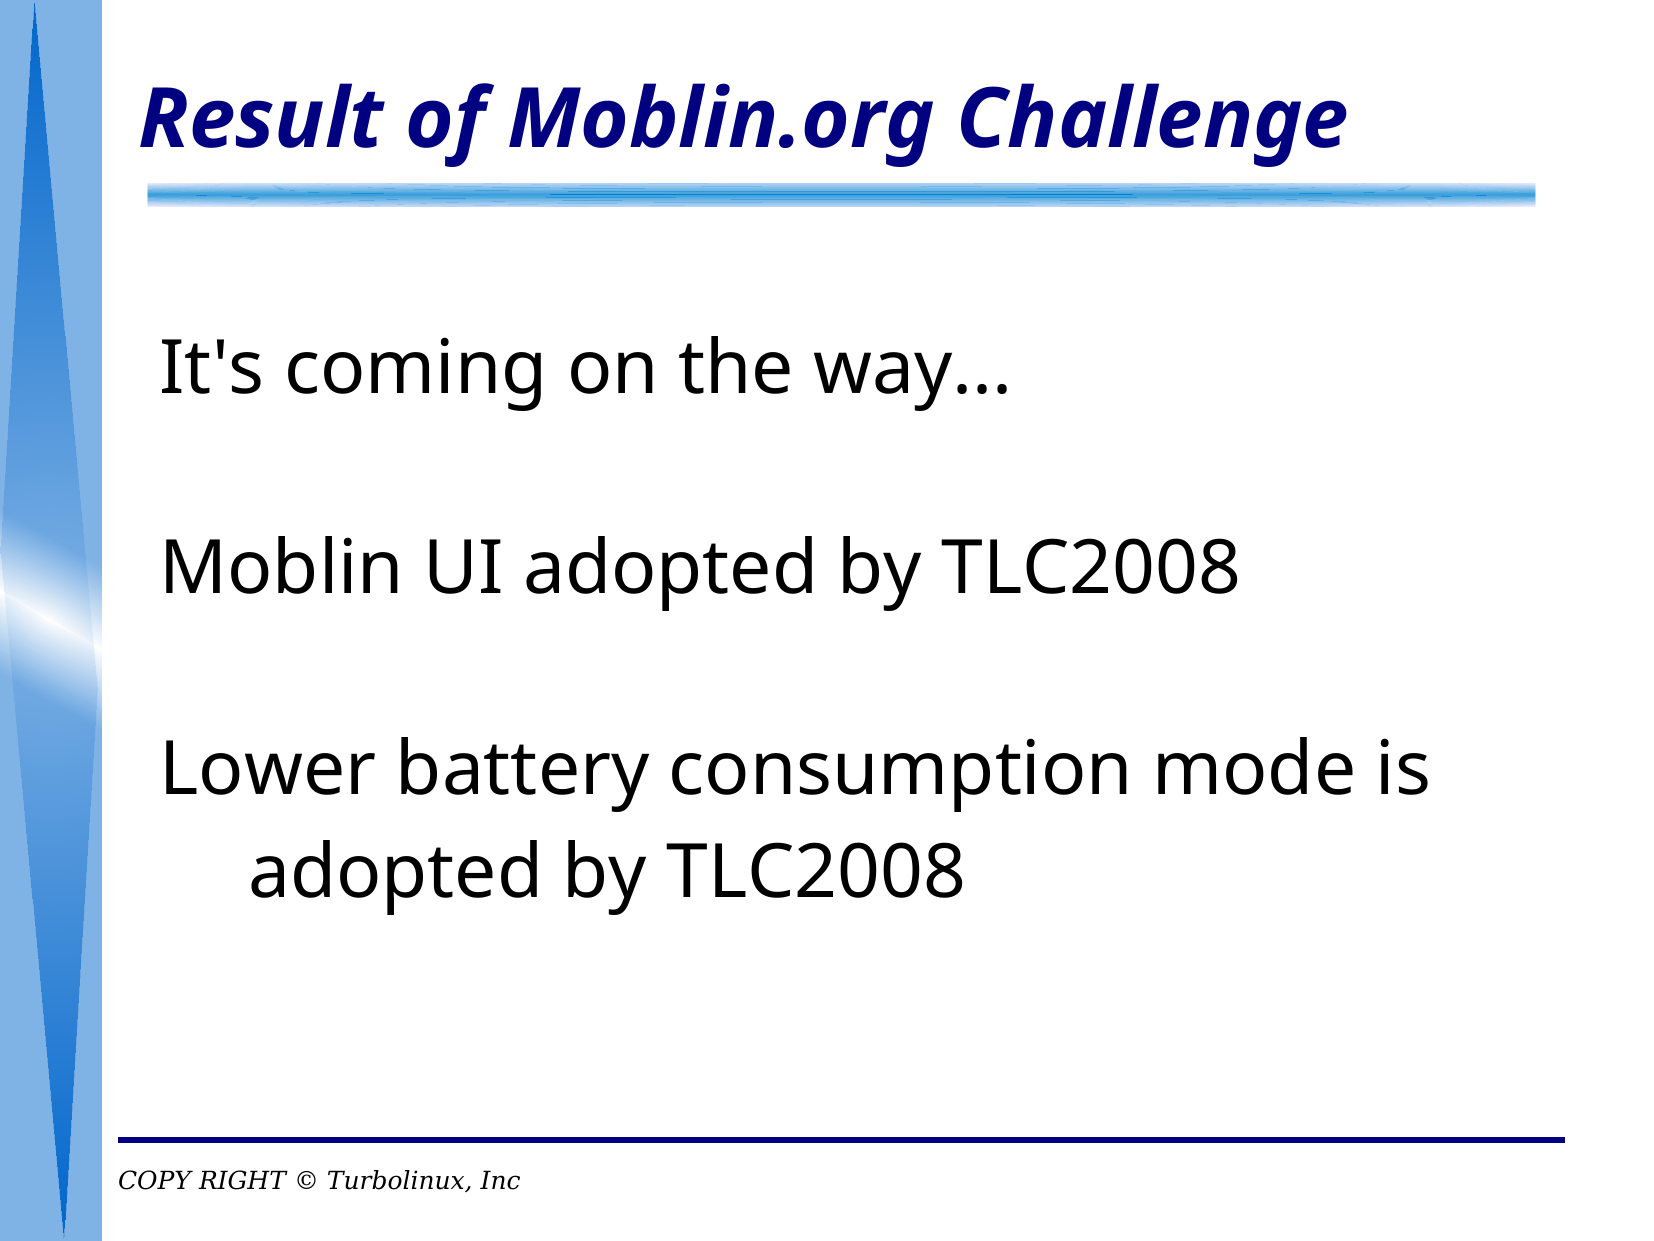

# Result of Moblin.org Challenge
It's coming on the way...
Moblin UI adopted by TLC2008
Lower battery consumption mode is adopted by TLC2008